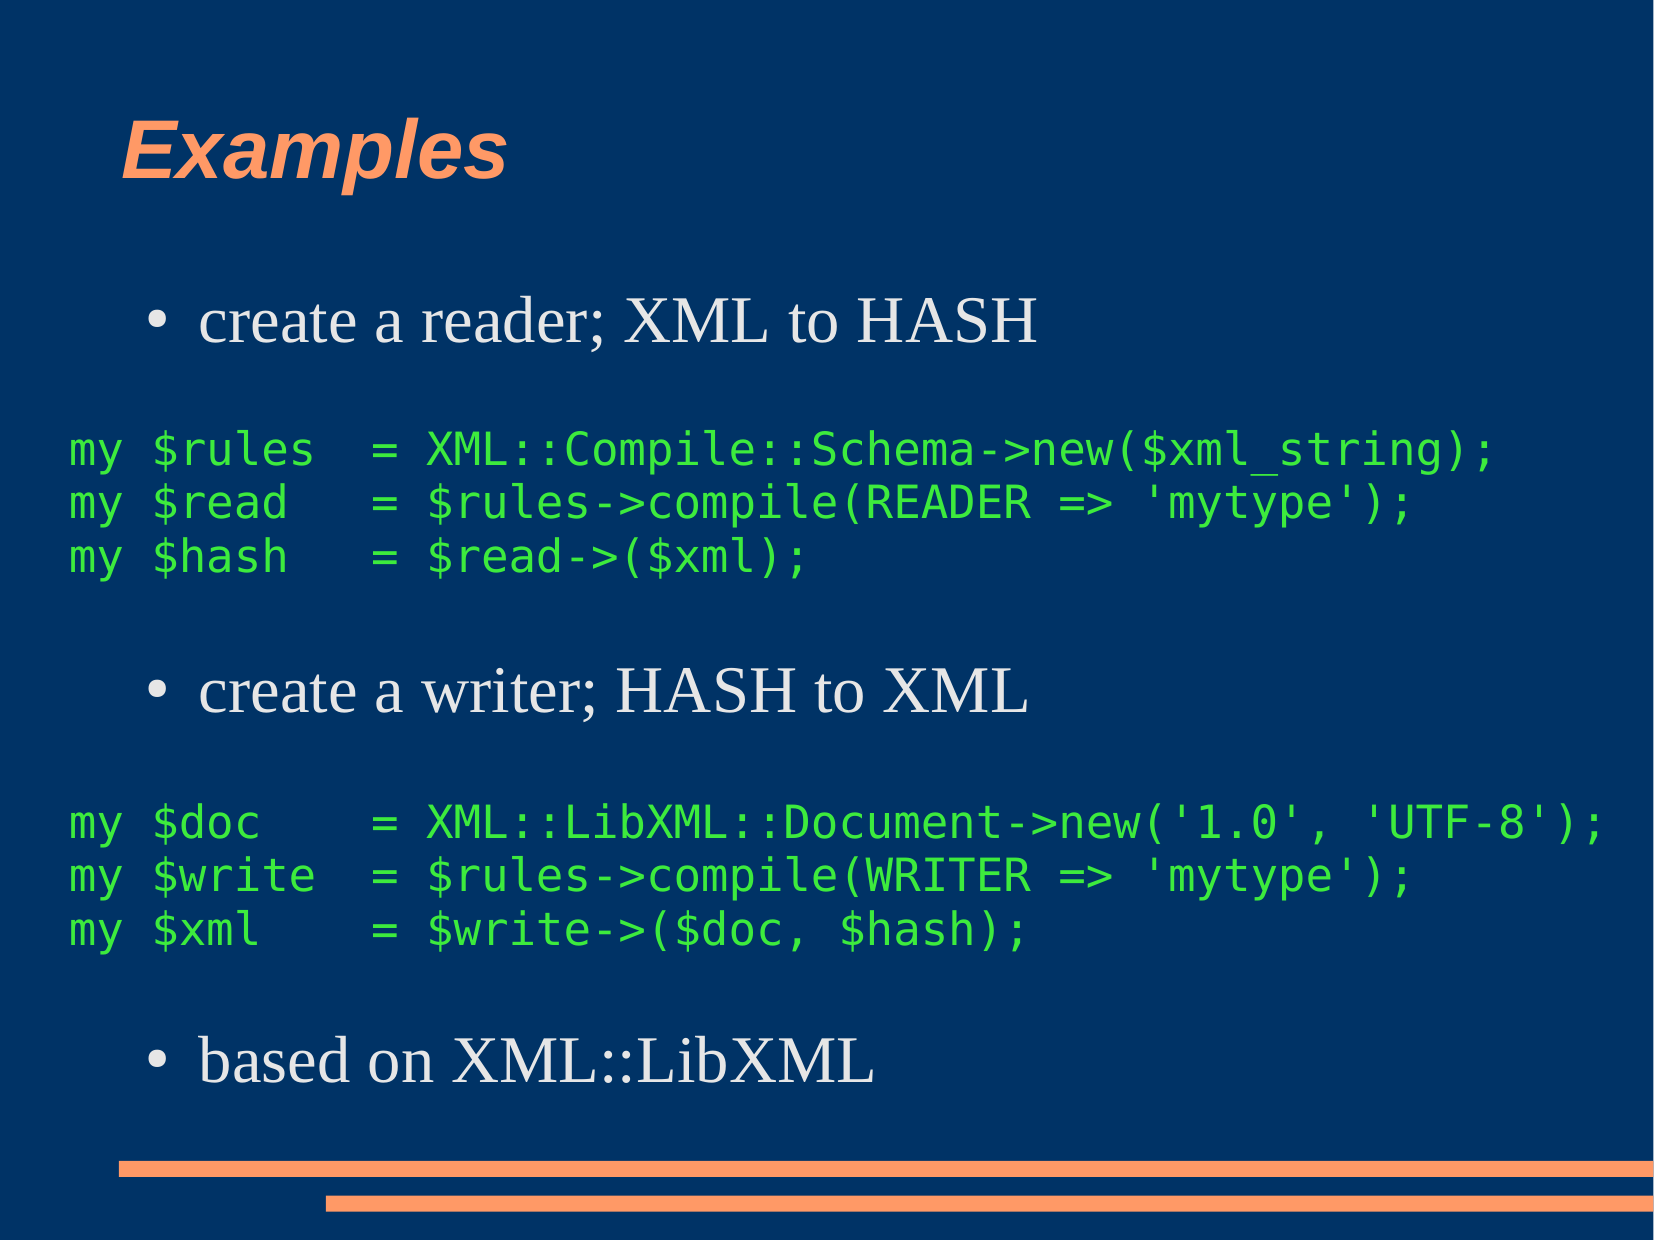

# Examples
create a reader; XML to HASH
create a writer; HASH to XML
based on XML::LibXML
my $rules = XML::Compile::Schema->new($xml_string);
my $read = $rules->compile(READER => 'mytype');
my $hash = $read->($xml);
my $doc = XML::LibXML::Document->new('1.0', 'UTF-8');
my $write = $rules->compile(WRITER => 'mytype');
my $xml = $write->($doc, $hash);